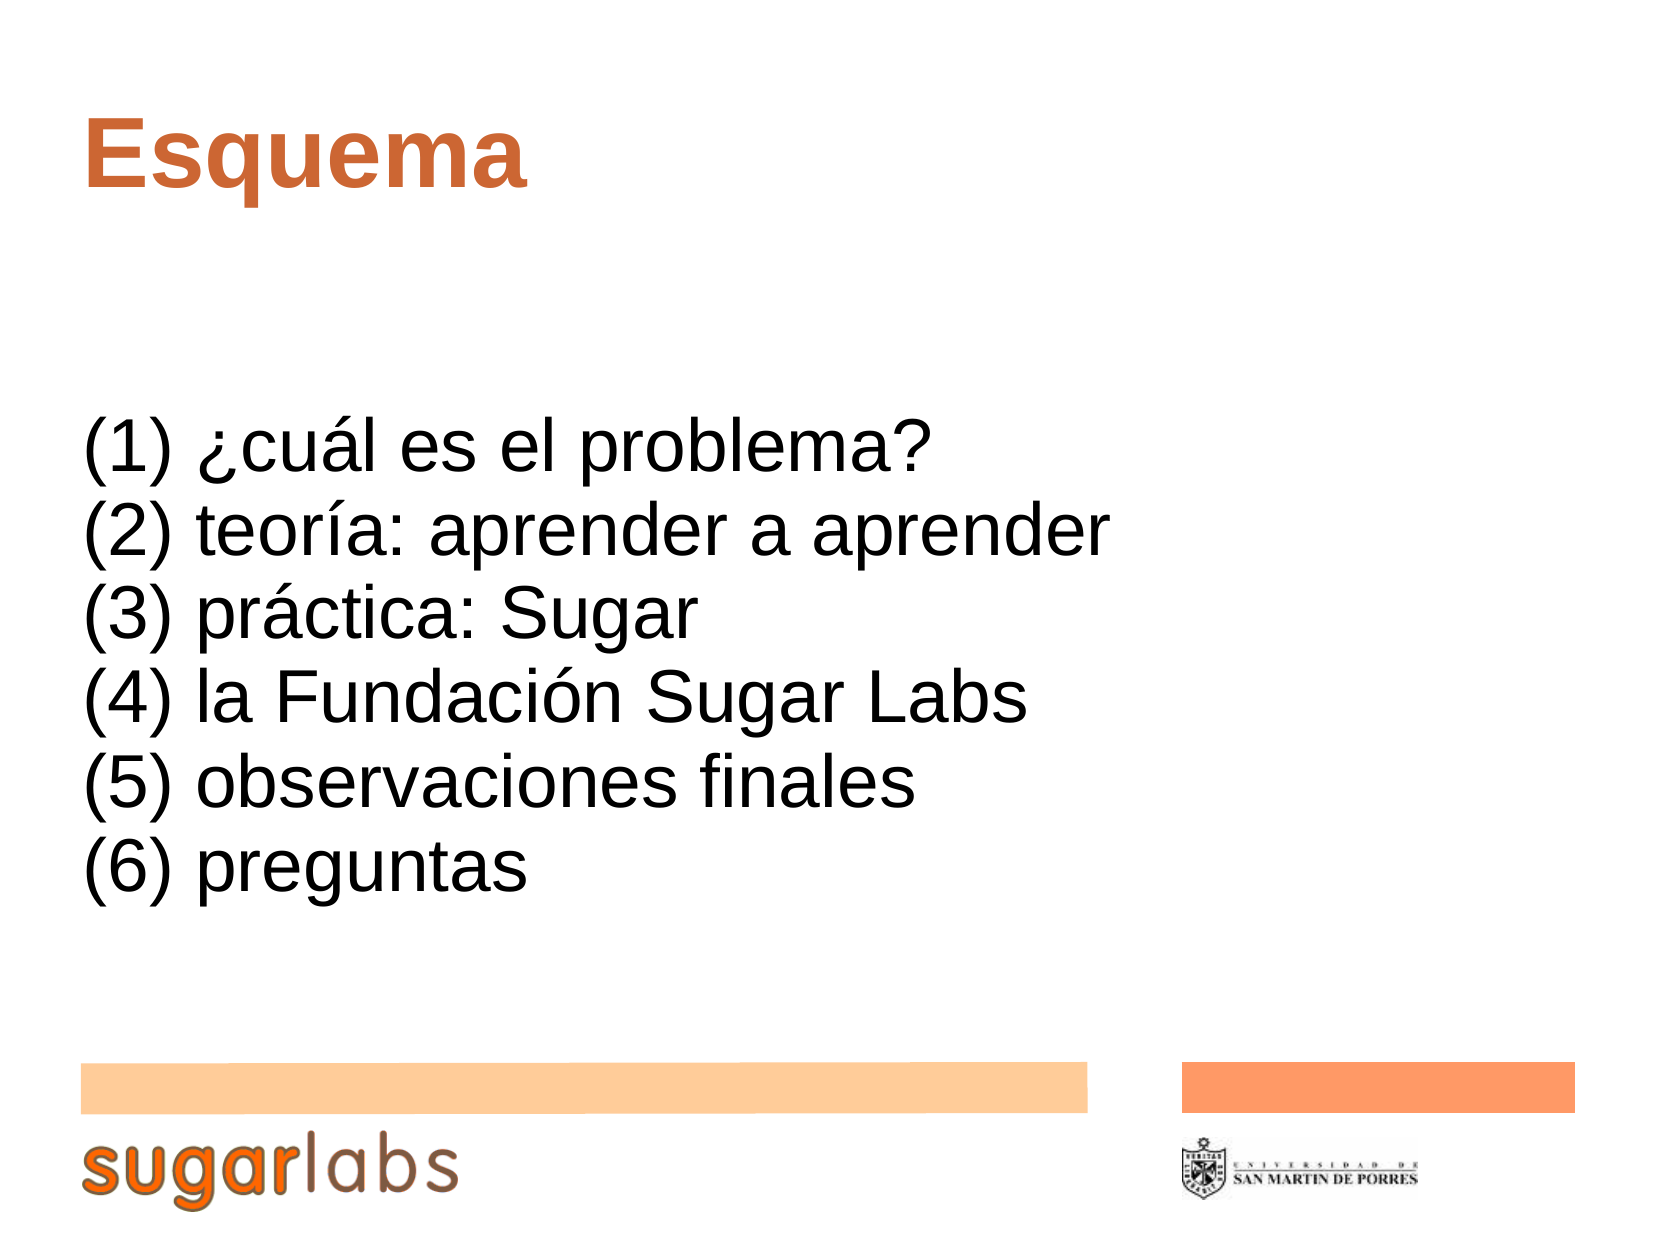

# Esquema
(1) ¿cuál es el problema?
(2) teoría: aprender a aprender
(3) práctica: Sugar
(4) la Fundación Sugar Labs
(5) observaciones finales
(6) preguntas